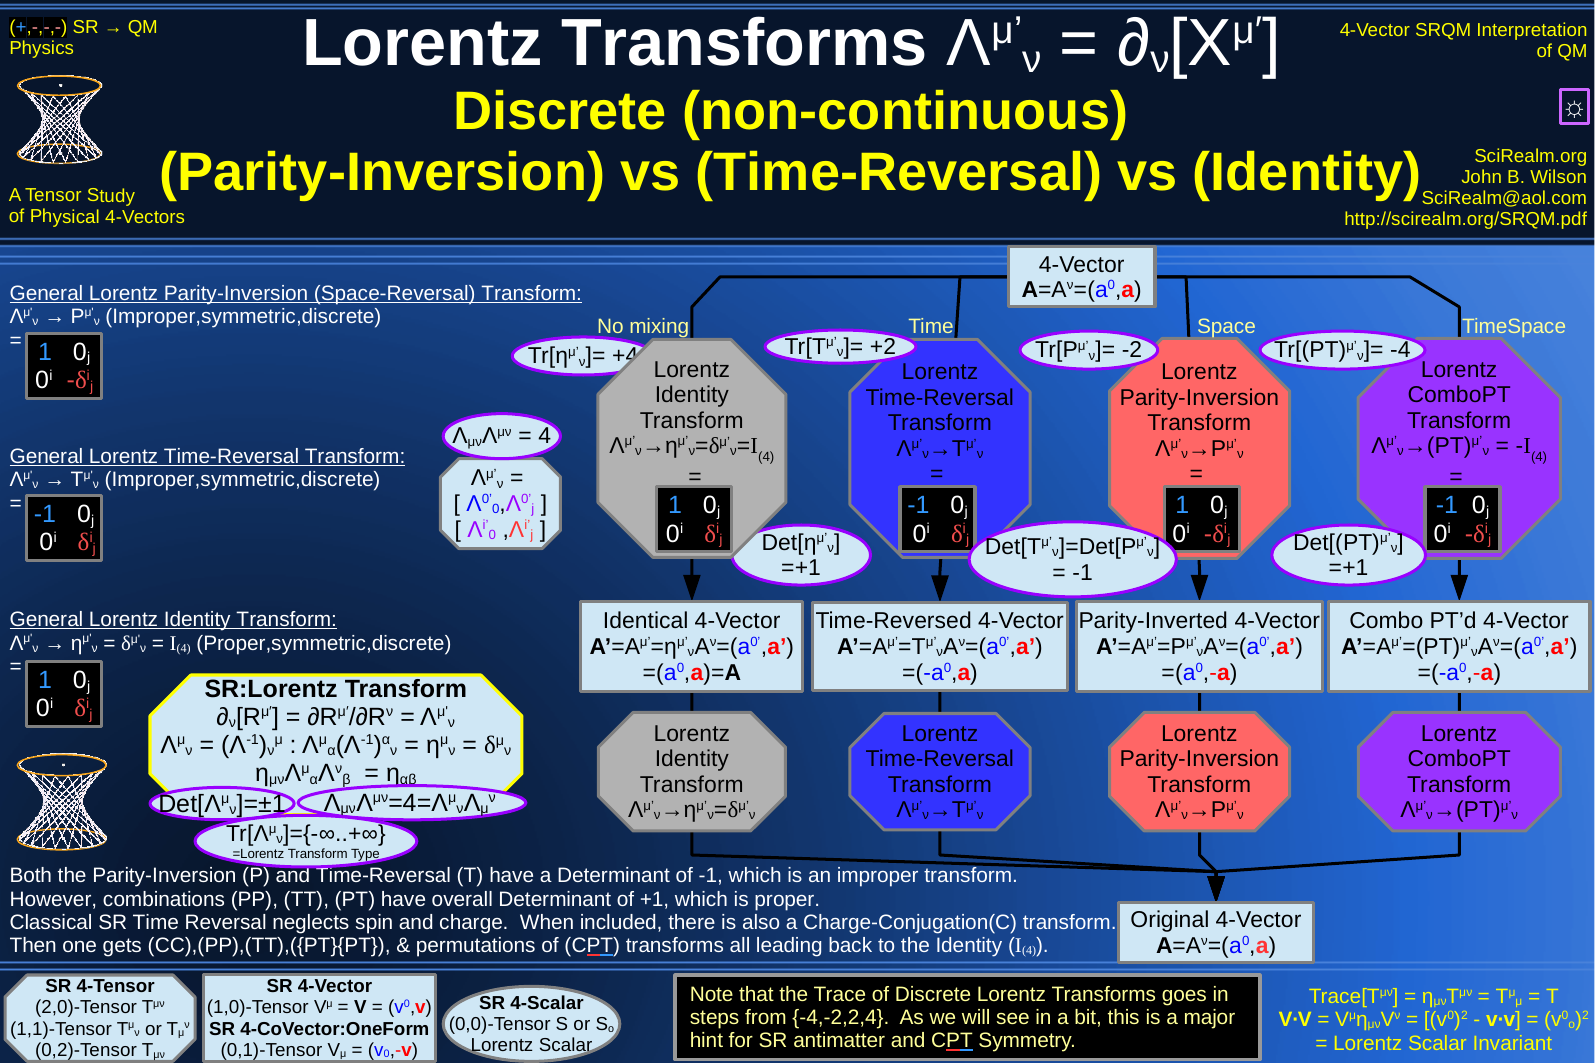

Lorentz Transforms Λμ’ν = ∂ν[Xμ′]
Discrete (non-continuous)
(Parity-Inversion) vs (Time-Reversal) vs (Identity)
(+,-,-,-) SR → QM
Physics
A Tensor Study
of Physical 4-Vectors
4-Vector SRQM Interpretation
of QM
SciRealm.org
John B. Wilson
SciRealm@aol.com
http://scirealm.org/SRQM.pdf
☼
4-Vector
A=Aν=(a0,a)
# General Lorentz Parity-Inversion (Space-Reversal) Transform: Λμ'ν → Pμ'ν (Improper,symmetric,discrete) = General Lorentz Time-Reversal Transform: Λμ'ν → Tμ'ν (Improper,symmetric,discrete) = General Lorentz Identity Transform: Λμ'ν → ημ'ν = δμ'ν = I(4) (Proper,symmetric,discrete) = Both the Parity-Inversion (P) and Time-Reversal (T) have a Determinant of -1, which is an improper transform. However, combinations (PP), (TT), (PT) have overall Determinant of +1, which is proper. Classical SR Time Reversal neglects spin and charge. When included, there is also a Charge-Conjugation(C) transform. Then one gets (CC),(PP),(TT),({PT}{PT}), & permutations of (CPT) transforms all leading back to the Identity (I(4)).
No mixing			 Time				Space			 TimeSpace
Tr[Tμ’ν]= +2
Tr[Pμ’ν]= -2
Tr[(PT)μ’ν]= -4
 1 0j
 0i -δij
Tr[ημ’ν]= +4
Lorentz
Parity-Inversion
Transform
Λμ’ν→Pμ’ν
=
Lorentz
ComboPT
Transform
Λμ’ν→(PT)μ’ν = -I(4)
=
Lorentz
Identity
Transform
Λμ’ν→ημ’ν=δμ’ν=I(4)
 =
 1 0j
 0i δij
Lorentz
Time-Reversal
Transform
Λμ’ν→Tμ’ν
=
ΛμνΛμν = 4
Λμ’ν =
[ Λ0’0,Λ0’j ]
[ Λi’0 ,Λi’j ]
 -1 0j
 0i δij
 1 0j
 0i -δij
 -1 0j
 0i -δij
 -1 0j
 0i δij
Det[Tμ’ν]=Det[Pμ’ν]
= -1
Det[ημ’ν]
=+1
Det[(PT)μ’ν]
=+1
Identical 4-Vector
A’=Aμ’=ημ’νAν=(a0’,a’)
=(a0,a)=A
Parity-Inverted 4-Vector
A’=Aμ’=Pμ’νAν=(a0’,a’)
=(a0,-a)
Combo PT’d 4-Vector
A’=Aμ’=(PT)μ’νAν=(a0’,a’)
=(-a0,-a)
Time-Reversed 4-Vector
A’=Aμ’=Tμ’νAν=(a0’,a’)
=(-a0,a)
 1 0j
 0i δij
SR:Lorentz Transform
∂ν[Rμ′] = ∂Rμ′/∂Rν = Λμ'ν
Λμν = (Λ-1)νμ : Λμα(Λ-1)αν = ημν = δμν
ημνΛμαΛνβ = ηαβ
ΛμνΛμν=4=ΛμνΛμν
Det[Λμν]=±1
Lorentz
Identity
Transform
Λμ’ν→ημ’ν=δμ’ν
Lorentz
Parity-Inversion
Transform
Λμ’ν→Pμ’ν
Lorentz
ComboPT
Transform
Λμ’ν→(PT)μ’ν
Lorentz
Time-Reversal
Transform
Λμ’ν→Tμ’ν
Tr[Λμν]={-∞..+∞}
=Lorentz Transform Type
Original 4-Vector
A=Aν=(a0,a)
SR 4-Tensor
(2,0)-Tensor Tμν
(1,1)-Tensor Tμν or Tμν
(0,2)-Tensor Tμν
SR 4-Vector
(1,0)-Tensor Vμ = V = (v0,v)
SR 4-CoVector:OneForm
(0,1)-Tensor Vμ = (v0,-v)
Note that the Trace of Discrete Lorentz Transforms goes in steps from {-4,-2,2,4}. As we will see in a bit, this is a major hint for SR antimatter and CPT Symmetry.
Trace[Tμν] = ημνTμν = Tμμ = T
V∙V = VμημνVν = [(v0)2 - v∙v] = (v0o)2
= Lorentz Scalar Invariant
SR 4-Scalar
(0,0)-Tensor S or So
Lorentz Scalar